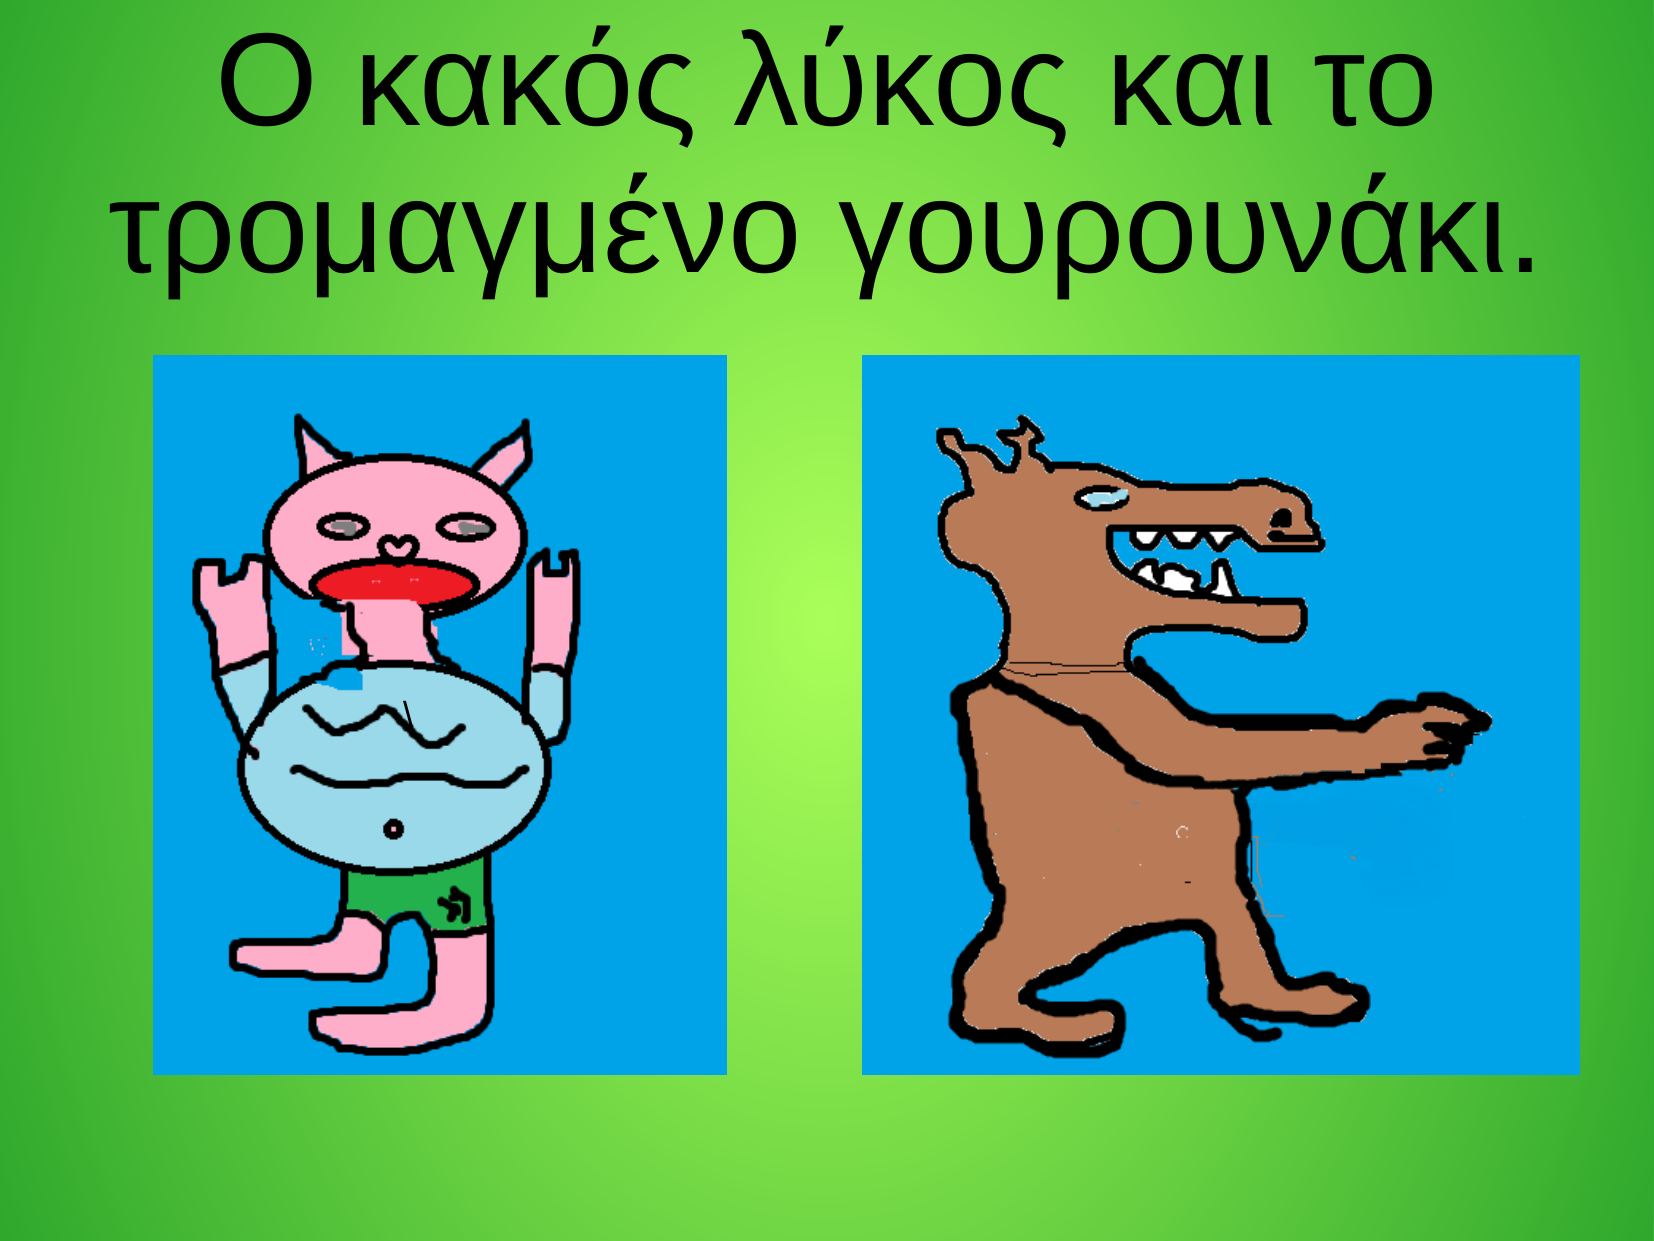

# Ο κακός λύκος και το τρομαγμένο γουρουνάκι.